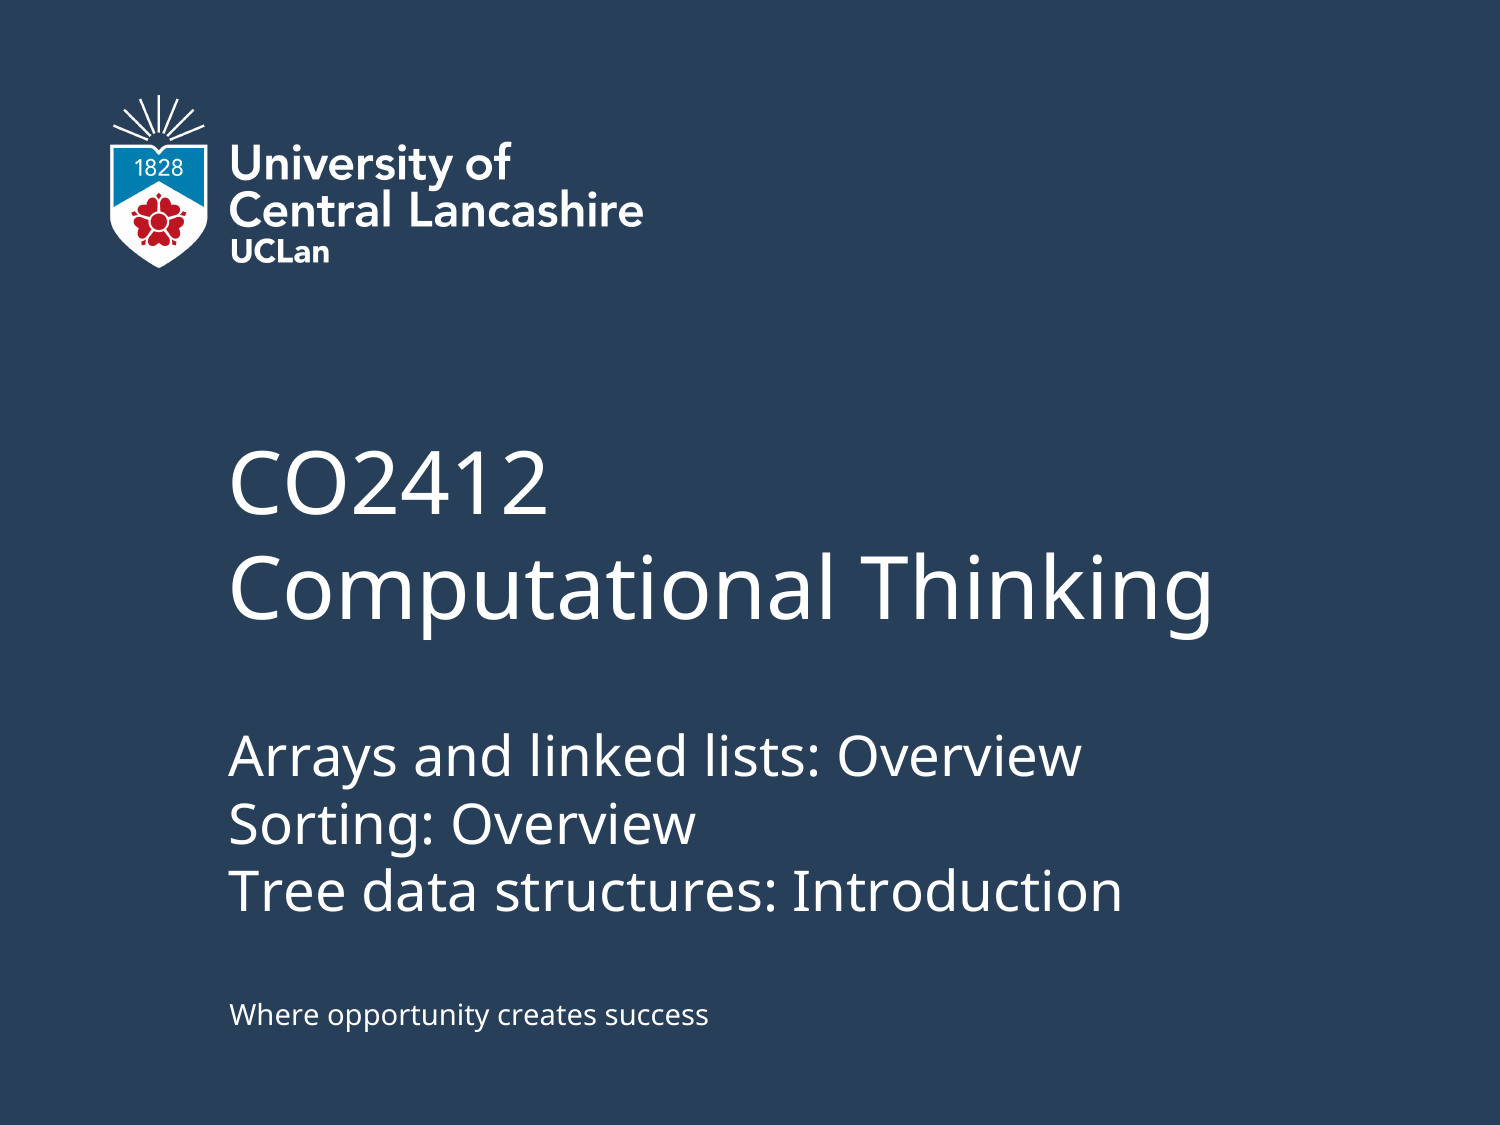

CO2412
Computational Thinking
Arrays and linked lists: Overview
Sorting: Overview
Tree data structures: Introduction